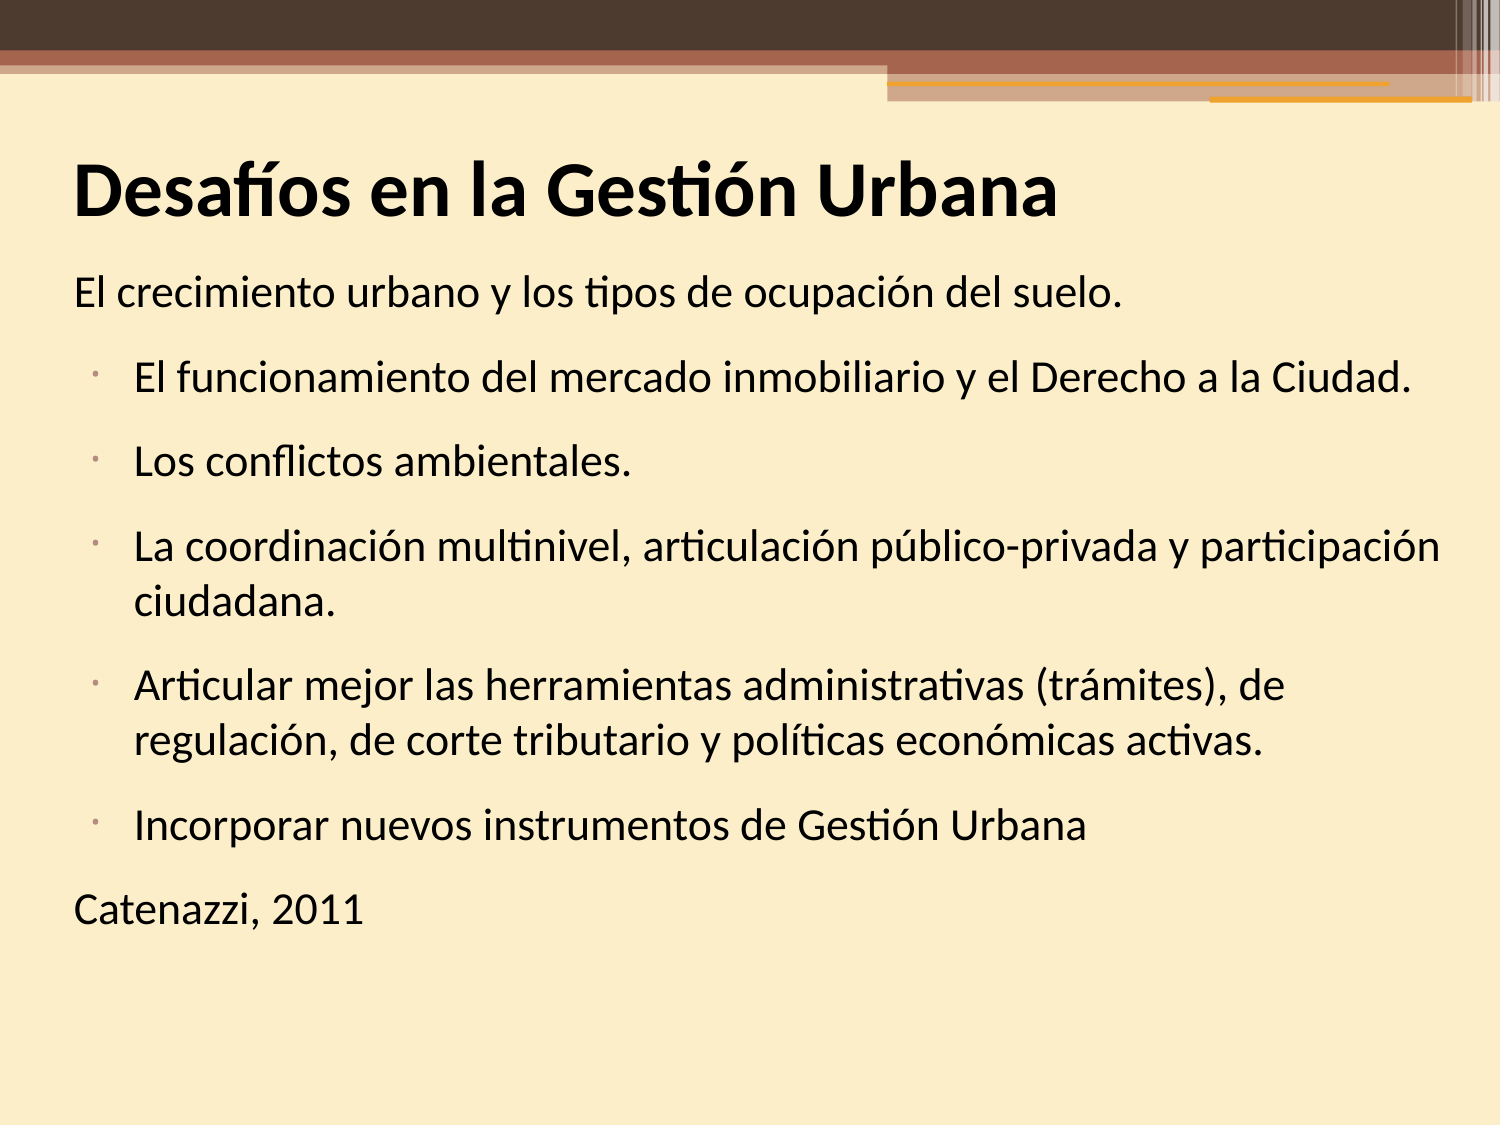

# Desafíos en la Gestión Urbana
El crecimiento urbano y los tipos de ocupación del suelo.
El funcionamiento del mercado inmobiliario y el Derecho a la Ciudad.
Los conflictos ambientales.
La coordinación multinivel, articulación público-privada y participación ciudadana.
Articular mejor las herramientas administrativas (trámites), de regulación, de corte tributario y políticas económicas activas.
Incorporar nuevos instrumentos de Gestión Urbana
Catenazzi, 2011